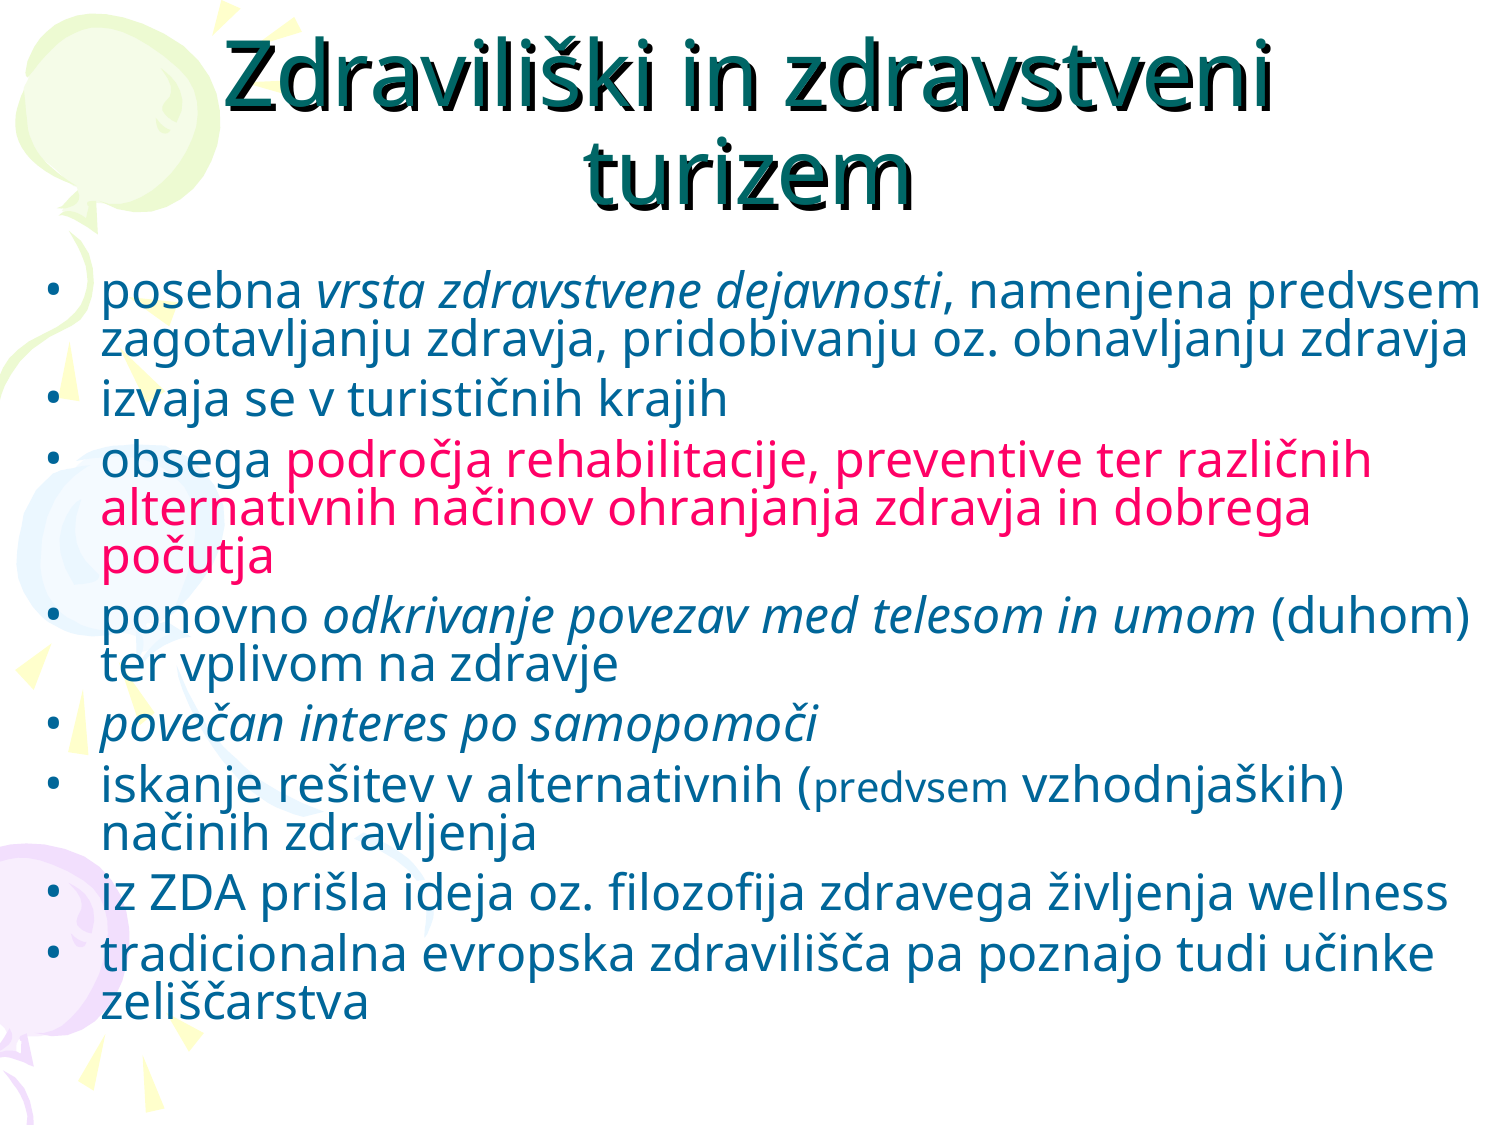

# Zdraviliški in zdravstveni turizem
posebna vrsta zdravstvene dejavnosti, namenjena predvsem zagotavljanju zdravja, pridobivanju oz. obnavljanju zdravja
izvaja se v turističnih krajih
obsega področja rehabilitacije, preventive ter različnih alternativnih načinov ohranjanja zdravja in dobrega počutja
ponovno odkrivanje povezav med telesom in umom (duhom) ter vplivom na zdravje
povečan interes po samopomoči
iskanje rešitev v alternativnih (predvsem vzhodnjaških) načinih zdravljenja
iz ZDA prišla ideja oz. filozofija zdravega življenja wellness
tradicionalna evropska zdravilišča pa poznajo tudi učinke zeliščarstva